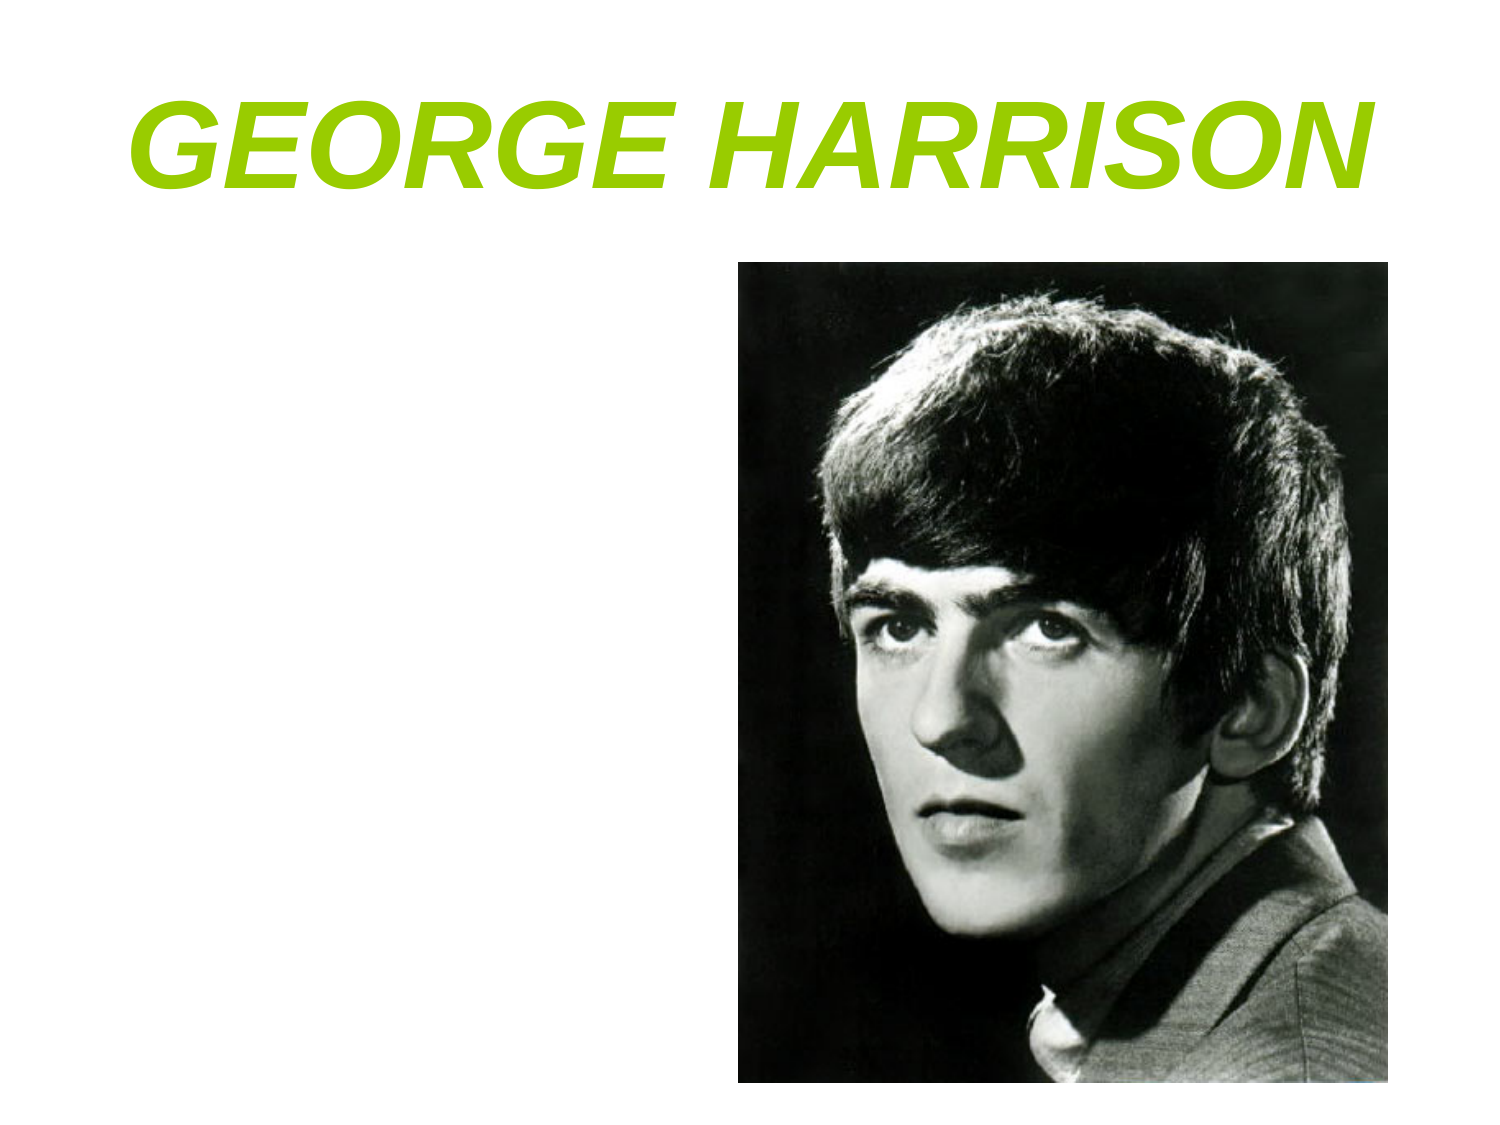

# GEORGE HARRISON
Pisal pesmi za skupino
Zanimanje za indijsko kulturo
Bogata solistična kariera
V glasbi postavil nove paramente